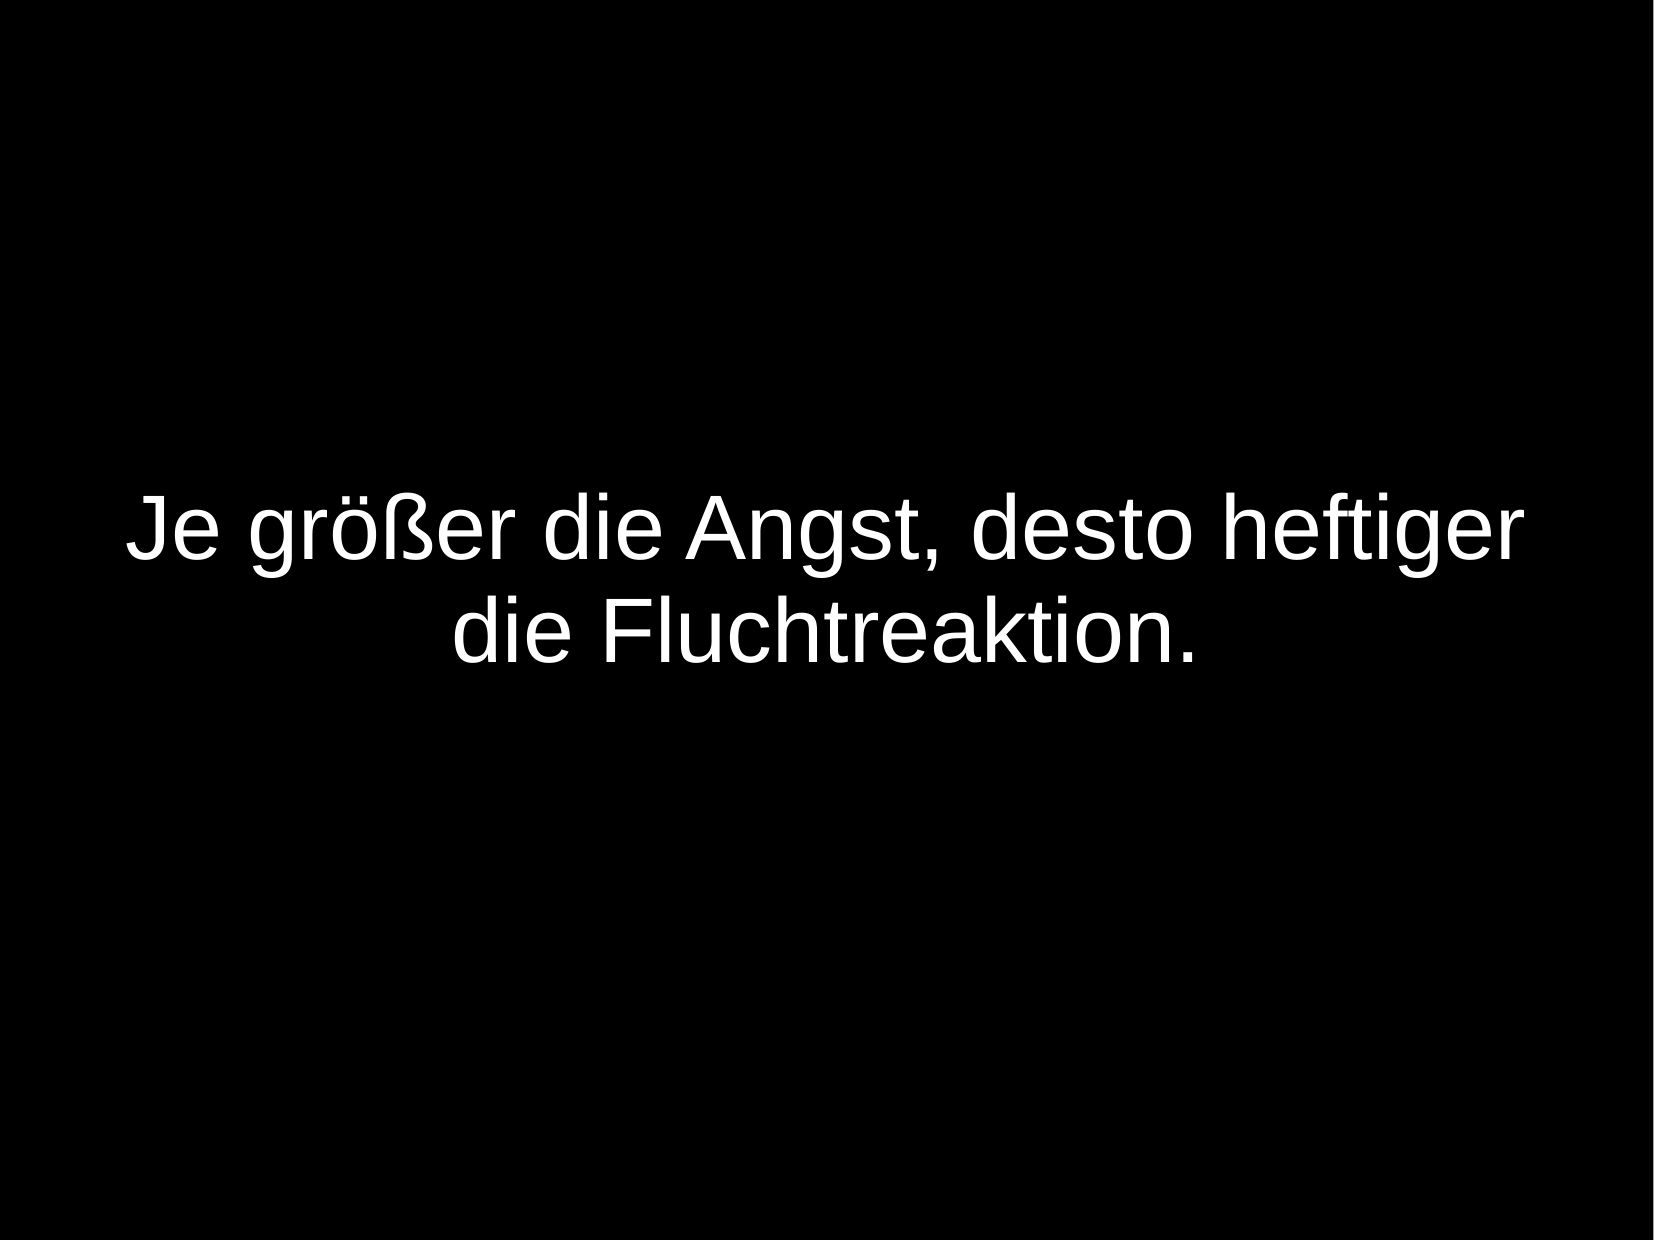

# Je größer die Angst, desto heftiger die Fluchtreaktion.